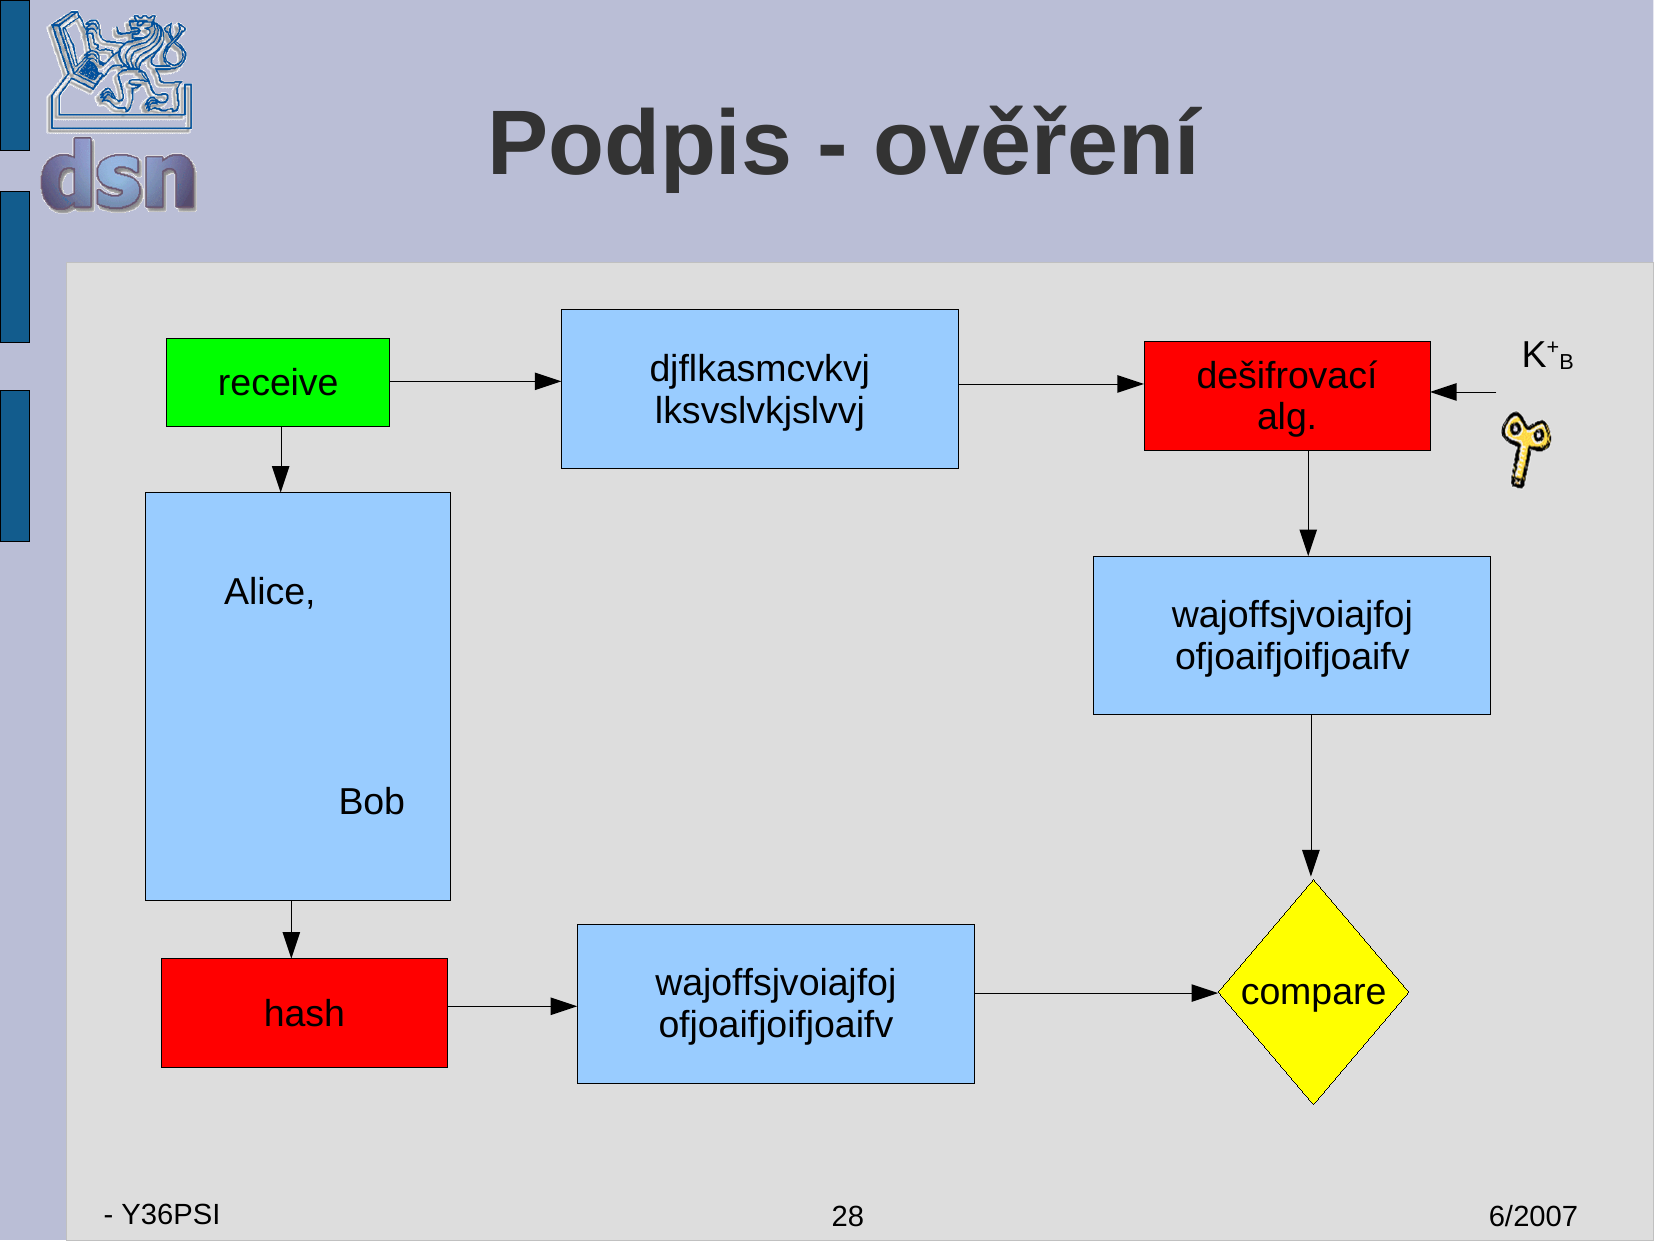

# Podpis - ověření
djflkasmcvkvj
lksvslvkjslvvj
K+B
receive
dešifrovací
alg.
Alice,
		Bob
wajoffsjvoiajfoj
ofjoaifjoifjoaifv
compare
wajoffsjvoiajfoj
ofjoaifjoifjoaifv
hash